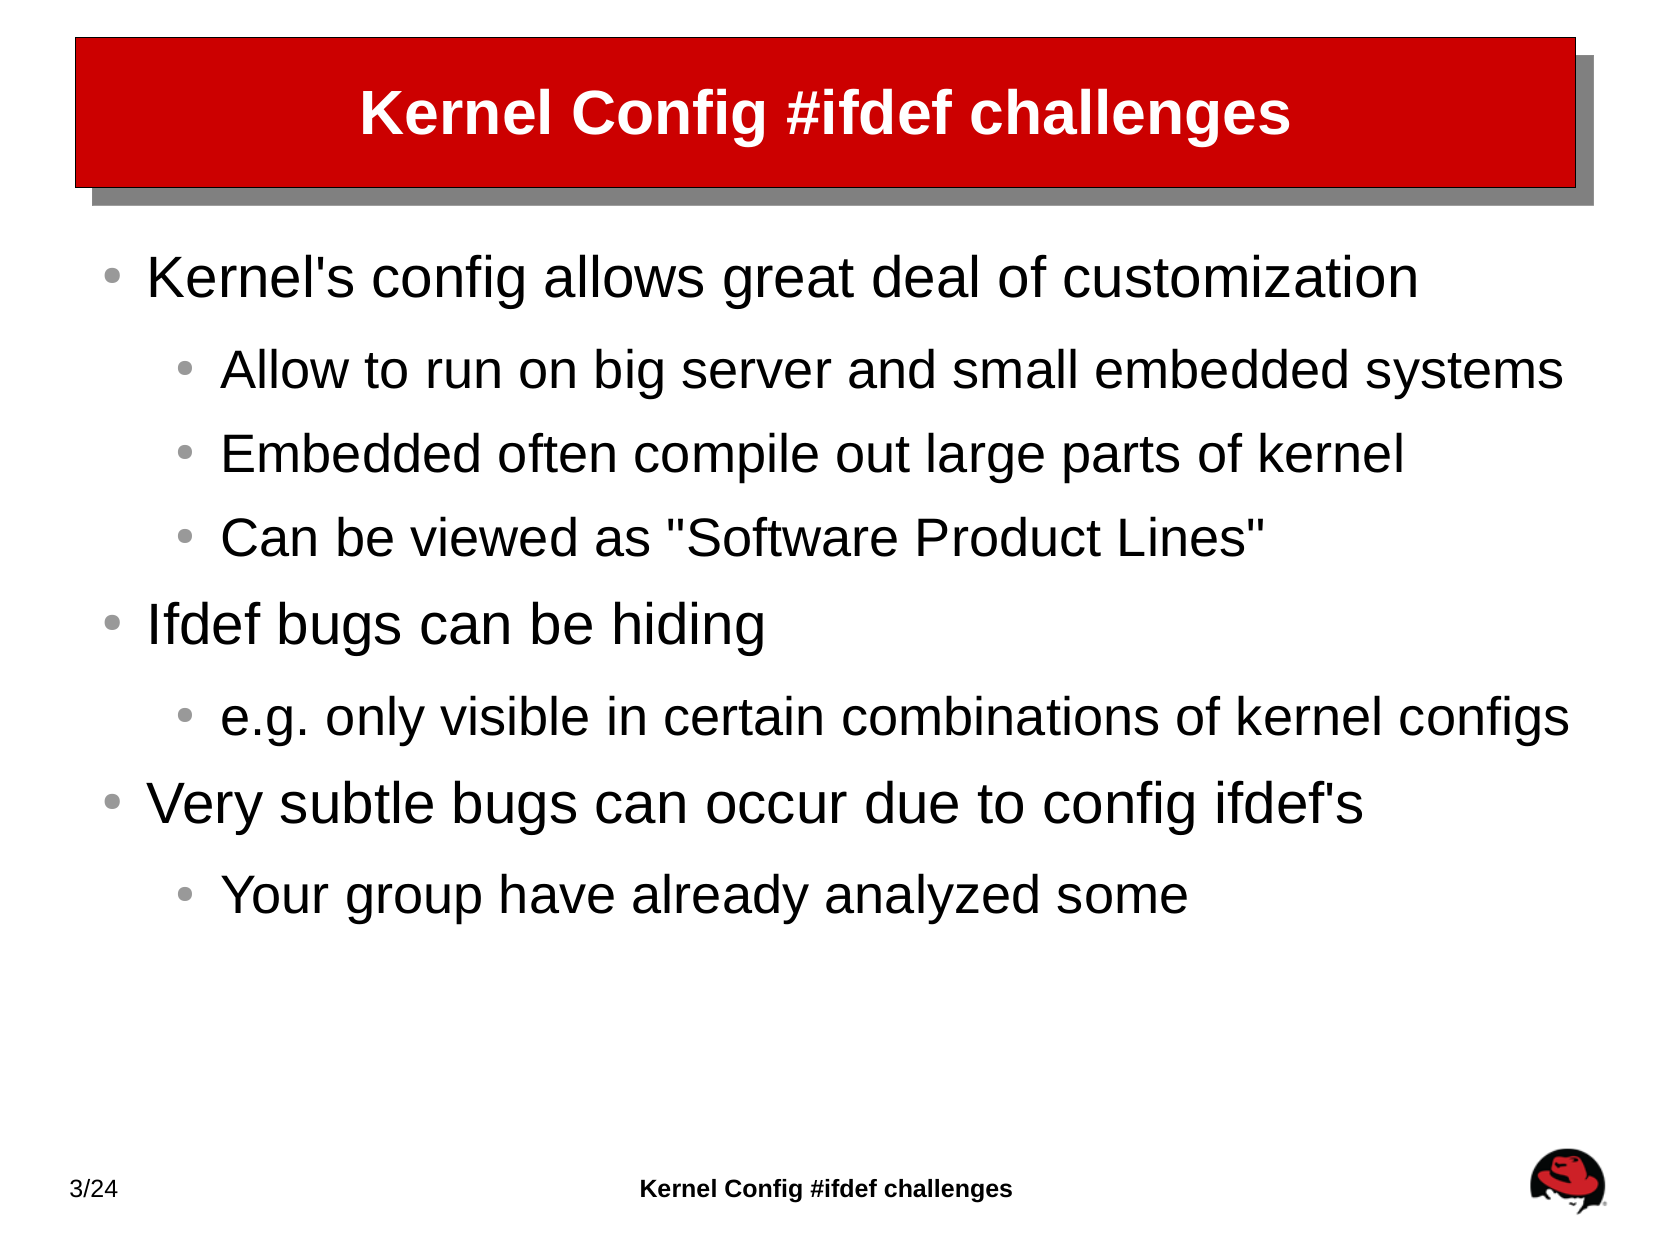

# Kernel Config #ifdef challenges
Kernel's config allows great deal of customization
Allow to run on big server and small embedded systems
Embedded often compile out large parts of kernel
Can be viewed as "Software Product Lines"
Ifdef bugs can be hiding
e.g. only visible in certain combinations of kernel configs
Very subtle bugs can occur due to config ifdef's
Your group have already analyzed some